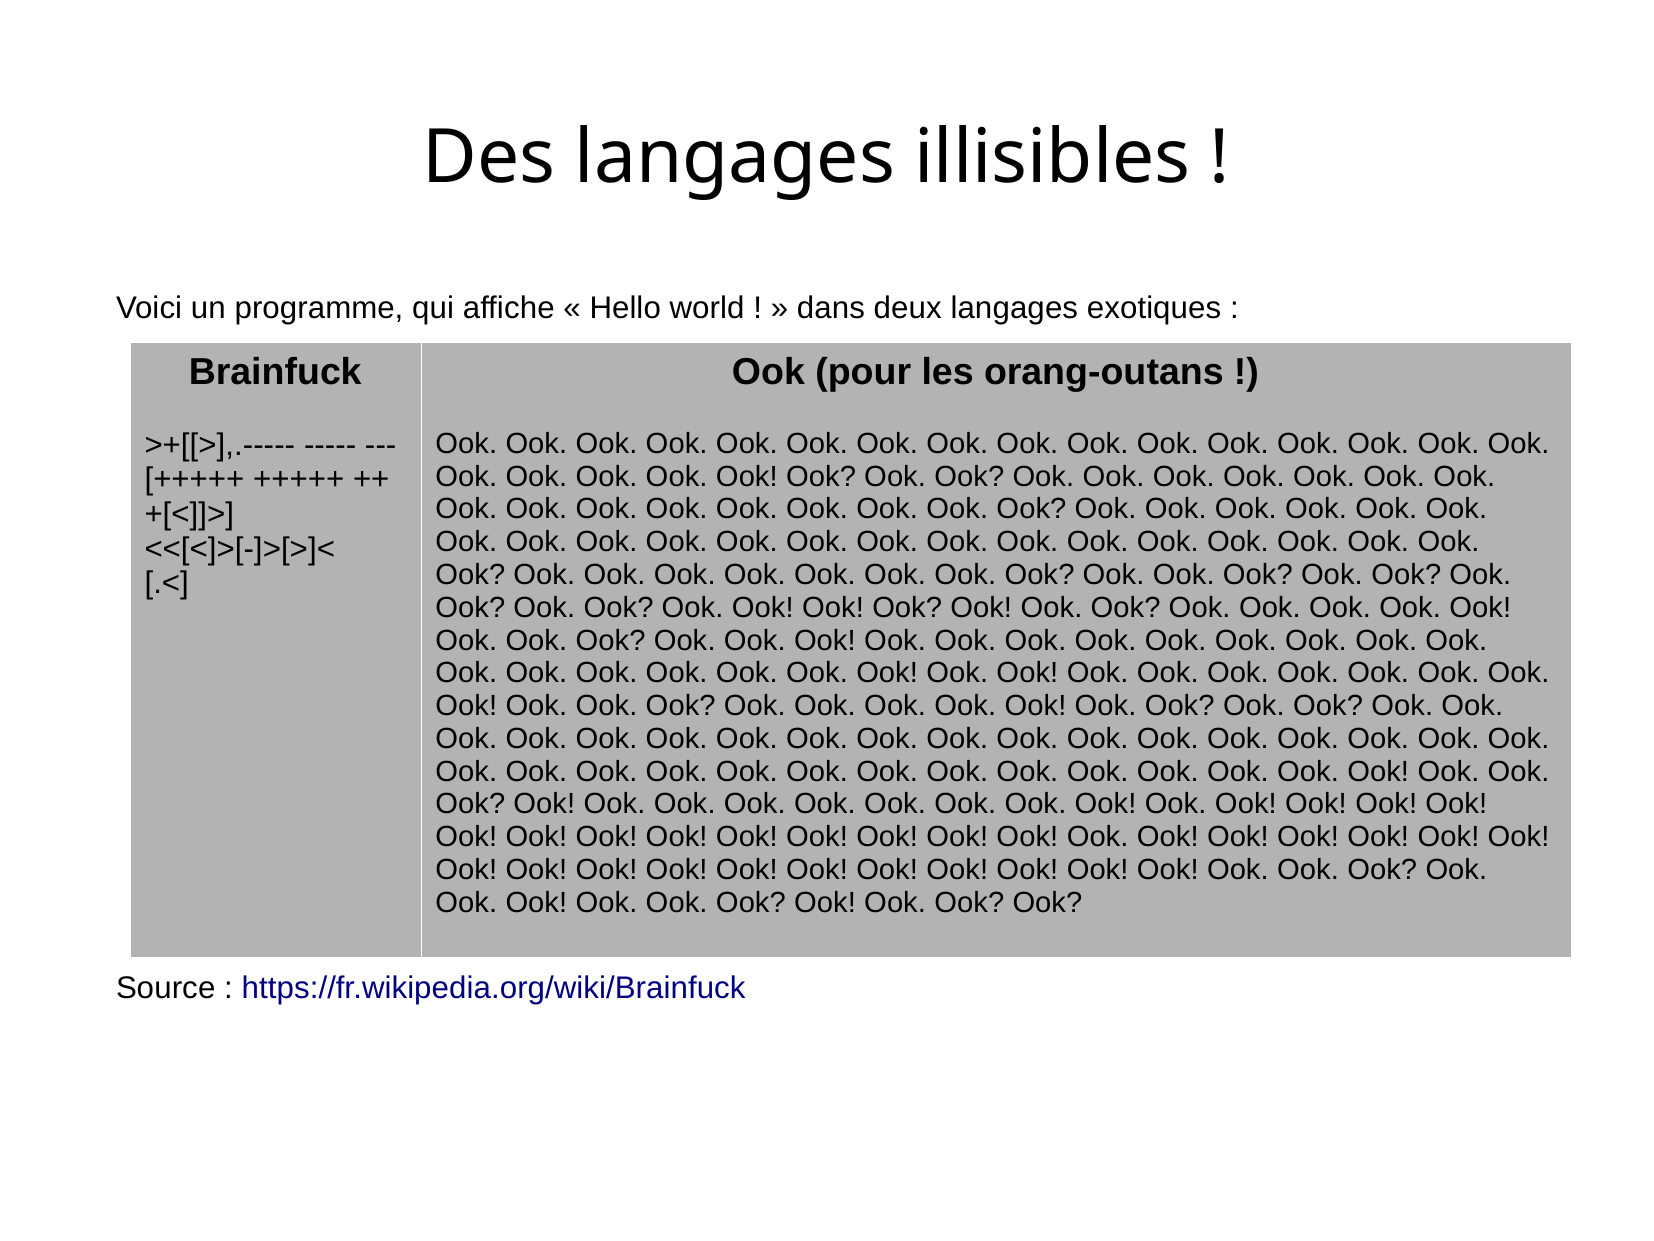

# Des langages illisibles !
Voici un programme, qui affiche « Hello world ! » dans deux langages exotiques :
Source : https://fr.wikipedia.org/wiki/Brainfuck
| Brainfuck >+[[>],.----- ----- ---[+++++ +++++ +++[<]]>] <<[<]>[-]>[>]< [.<] | Ook (pour les orang-outans !) Ook. Ook. Ook. Ook. Ook. Ook. Ook. Ook. Ook. Ook. Ook. Ook. Ook. Ook. Ook. Ook. Ook. Ook. Ook. Ook. Ook! Ook? Ook. Ook? Ook. Ook. Ook. Ook. Ook. Ook. Ook. Ook. Ook. Ook. Ook. Ook. Ook. Ook. Ook. Ook? Ook. Ook. Ook. Ook. Ook. Ook. Ook. Ook. Ook. Ook. Ook. Ook. Ook. Ook. Ook. Ook. Ook. Ook. Ook. Ook. Ook. Ook? Ook. Ook. Ook. Ook. Ook. Ook. Ook. Ook? Ook. Ook. Ook? Ook. Ook? Ook. Ook? Ook. Ook? Ook. Ook! Ook! Ook? Ook! Ook. Ook? Ook. Ook. Ook. Ook. Ook! Ook. Ook. Ook? Ook. Ook. Ook! Ook. Ook. Ook. Ook. Ook. Ook. Ook. Ook. Ook. Ook. Ook. Ook. Ook. Ook. Ook. Ook! Ook. Ook! Ook. Ook. Ook. Ook. Ook. Ook. Ook. Ook! Ook. Ook. Ook? Ook. Ook. Ook. Ook. Ook! Ook. Ook? Ook. Ook? Ook. Ook. Ook. Ook. Ook. Ook. Ook. Ook. Ook. Ook. Ook. Ook. Ook. Ook. Ook. Ook. Ook. Ook. Ook. Ook. Ook. Ook. Ook. Ook. Ook. Ook. Ook. Ook. Ook. Ook. Ook. Ook! Ook. Ook. Ook? Ook! Ook. Ook. Ook. Ook. Ook. Ook. Ook. Ook! Ook. Ook! Ook! Ook! Ook! Ook! Ook! Ook! Ook! Ook! Ook! Ook! Ook! Ook! Ook. Ook! Ook! Ook! Ook! Ook! Ook! Ook! Ook! Ook! Ook! Ook! Ook! Ook! Ook! Ook! Ook! Ook! Ook. Ook. Ook? Ook. Ook. Ook! Ook. Ook. Ook? Ook! Ook. Ook? Ook? |
| --- | --- |